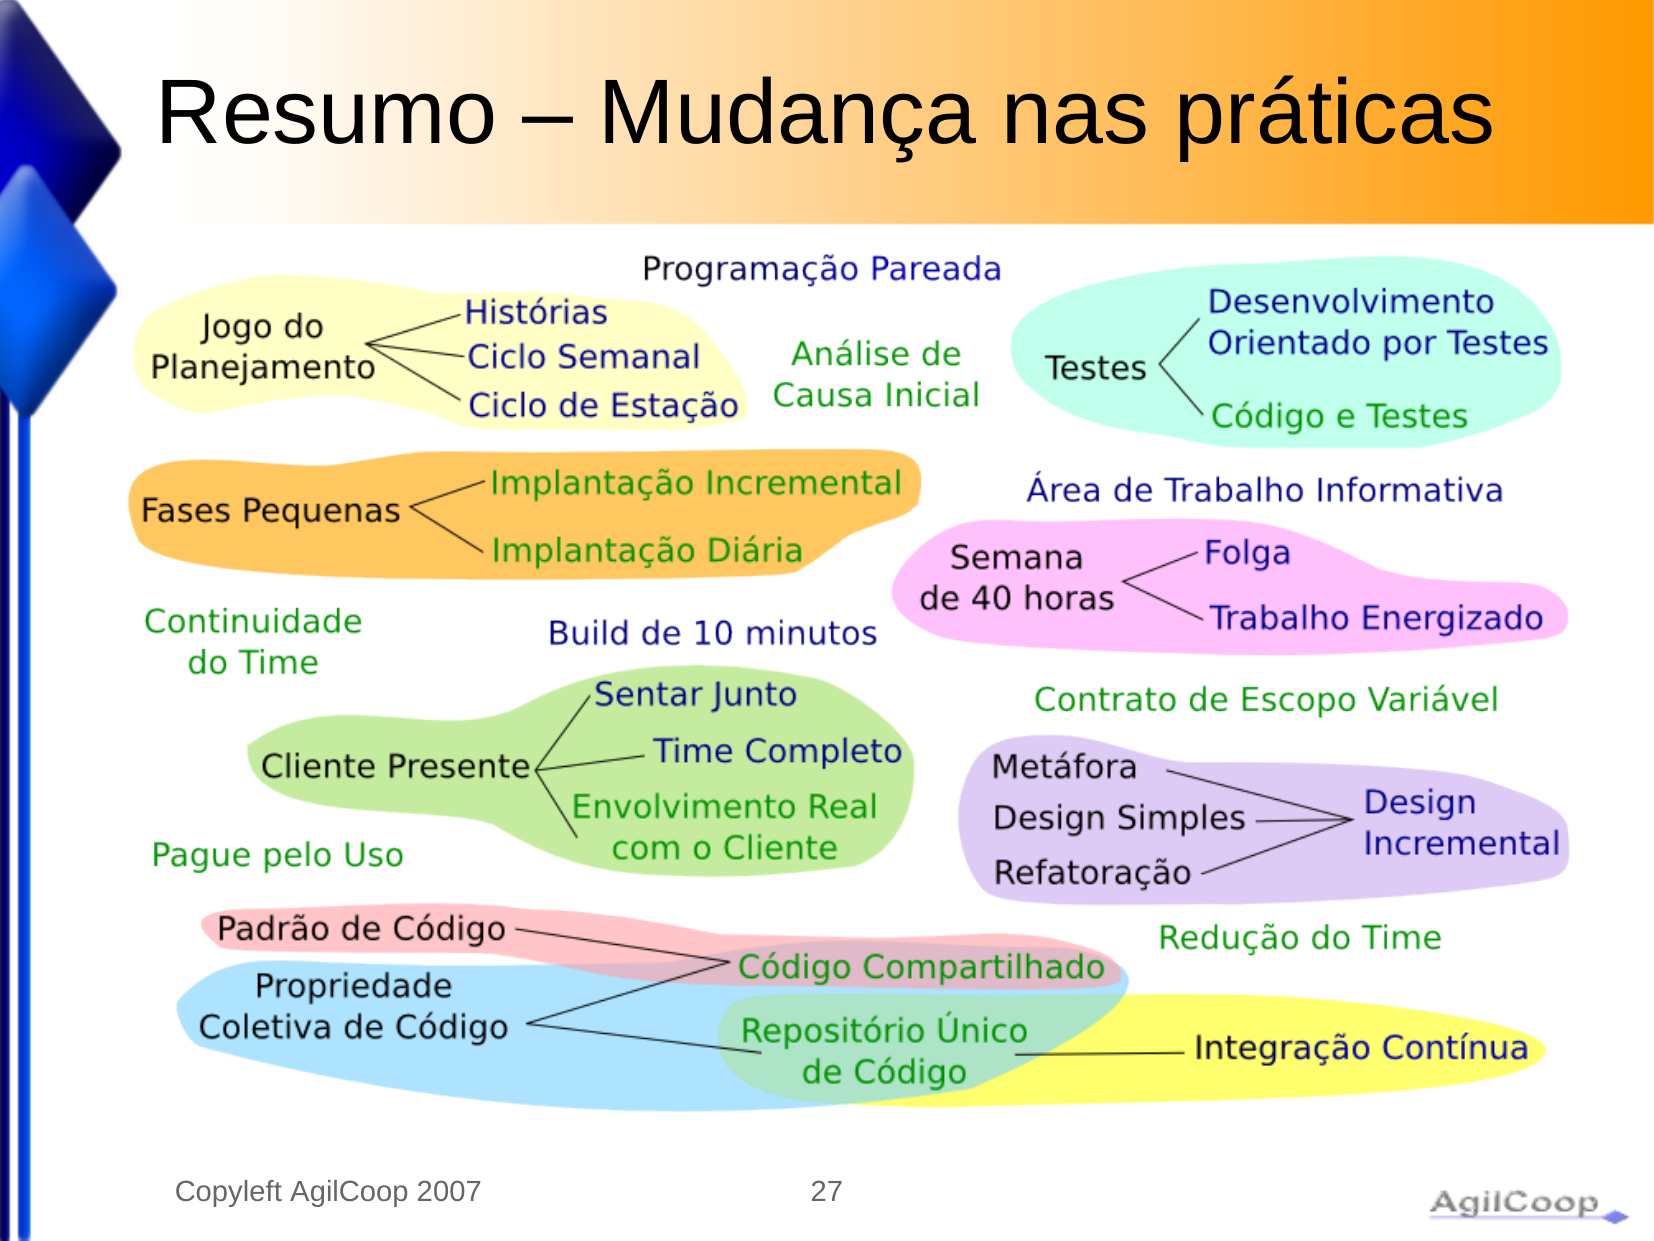

# Resumo – Mudança nas práticas
Copyleft AgilCoop 2007
27